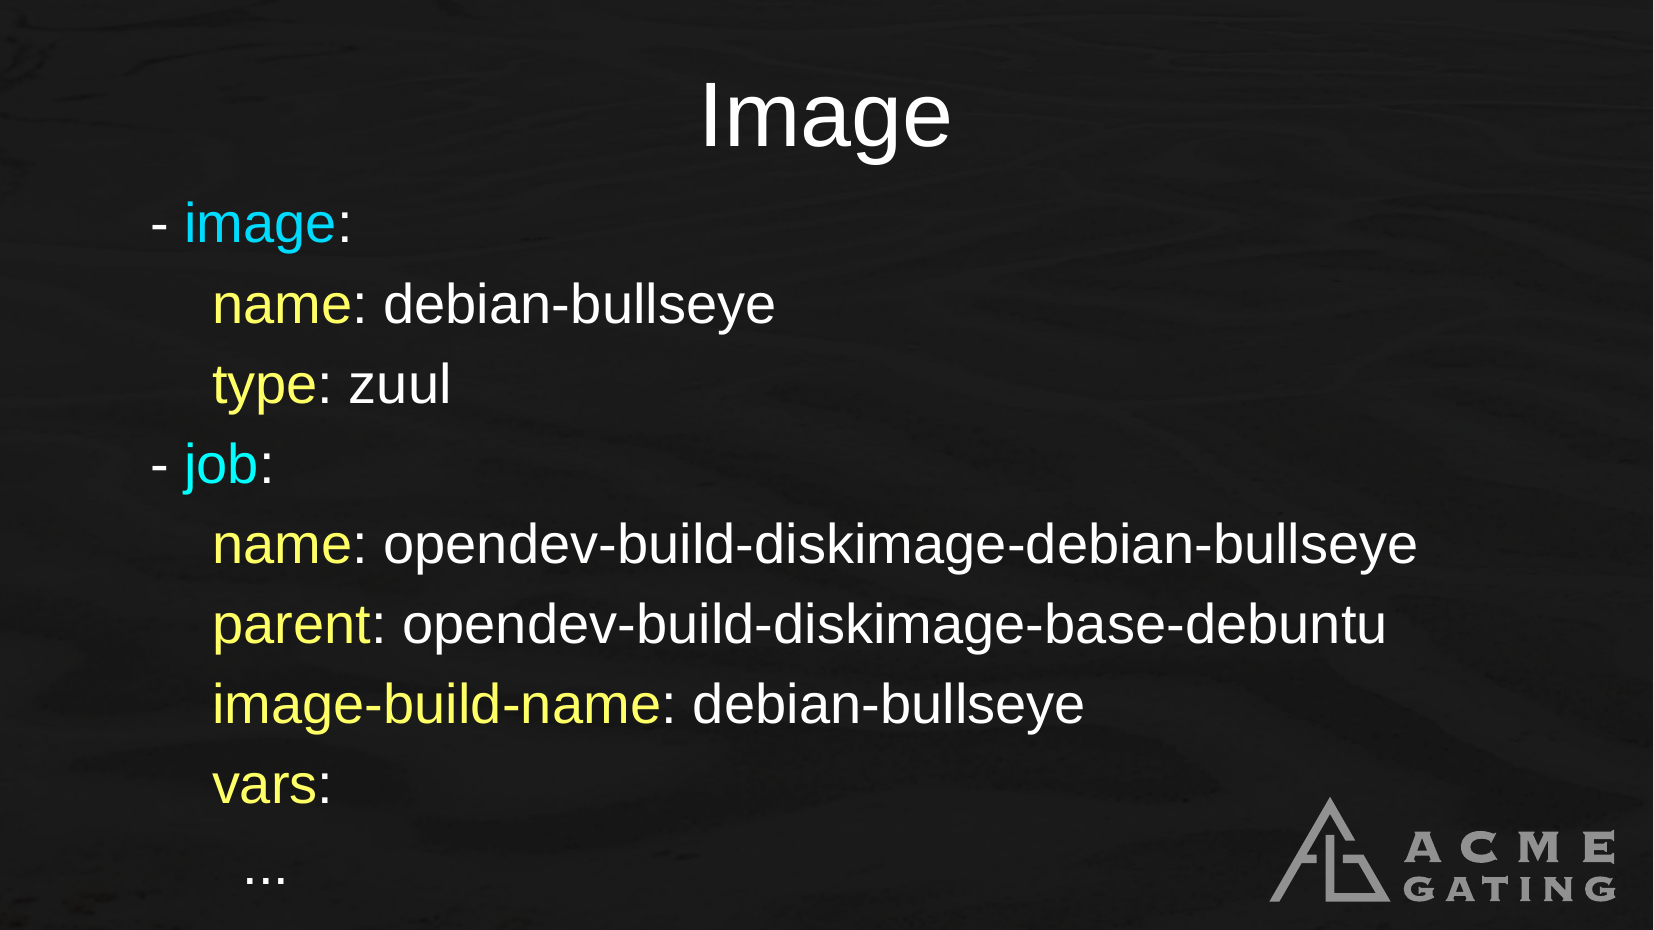

# Image
- image:
 name: debian-bullseye
 type: zuul
- job:
 name: opendev-build-diskimage-debian-bullseye
 parent: opendev-build-diskimage-base-debuntu
 image-build-name: debian-bullseye
 vars:
 ...